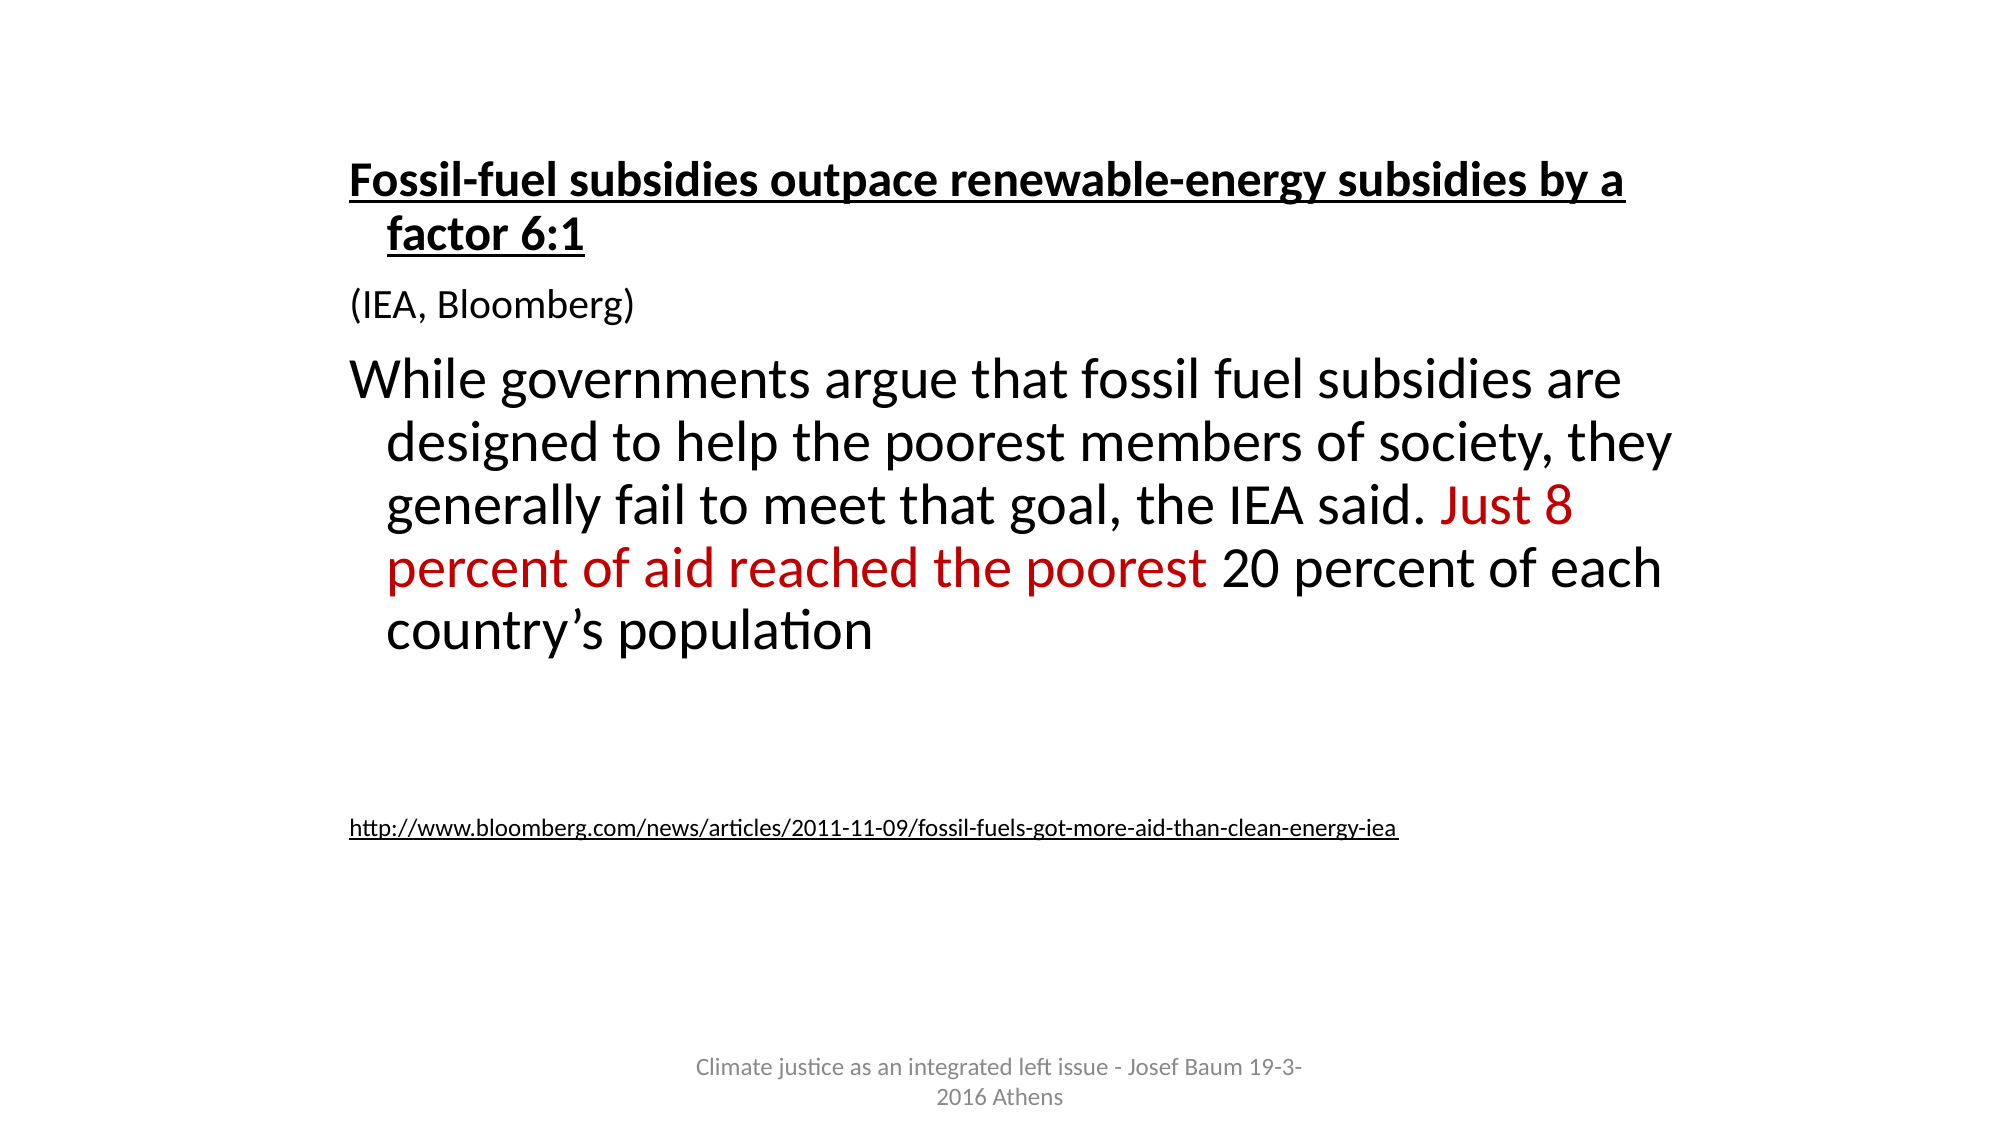

#
Fossil-fuel subsidies outpace renewable-energy subsidies by a factor 6:1
(IEA, Bloomberg)
While governments argue that fossil fuel subsidies are designed to help the poorest members of society, they generally fail to meet that goal, the IEA said. Just 8 percent of aid reached the poorest 20 percent of each country’s population
http://www.bloomberg.com/news/articles/2011-11-09/fossil-fuels-got-more-aid-than-clean-energy-iea
Climate justice as an integrated left issue - Josef Baum 19-3-2016 Athens